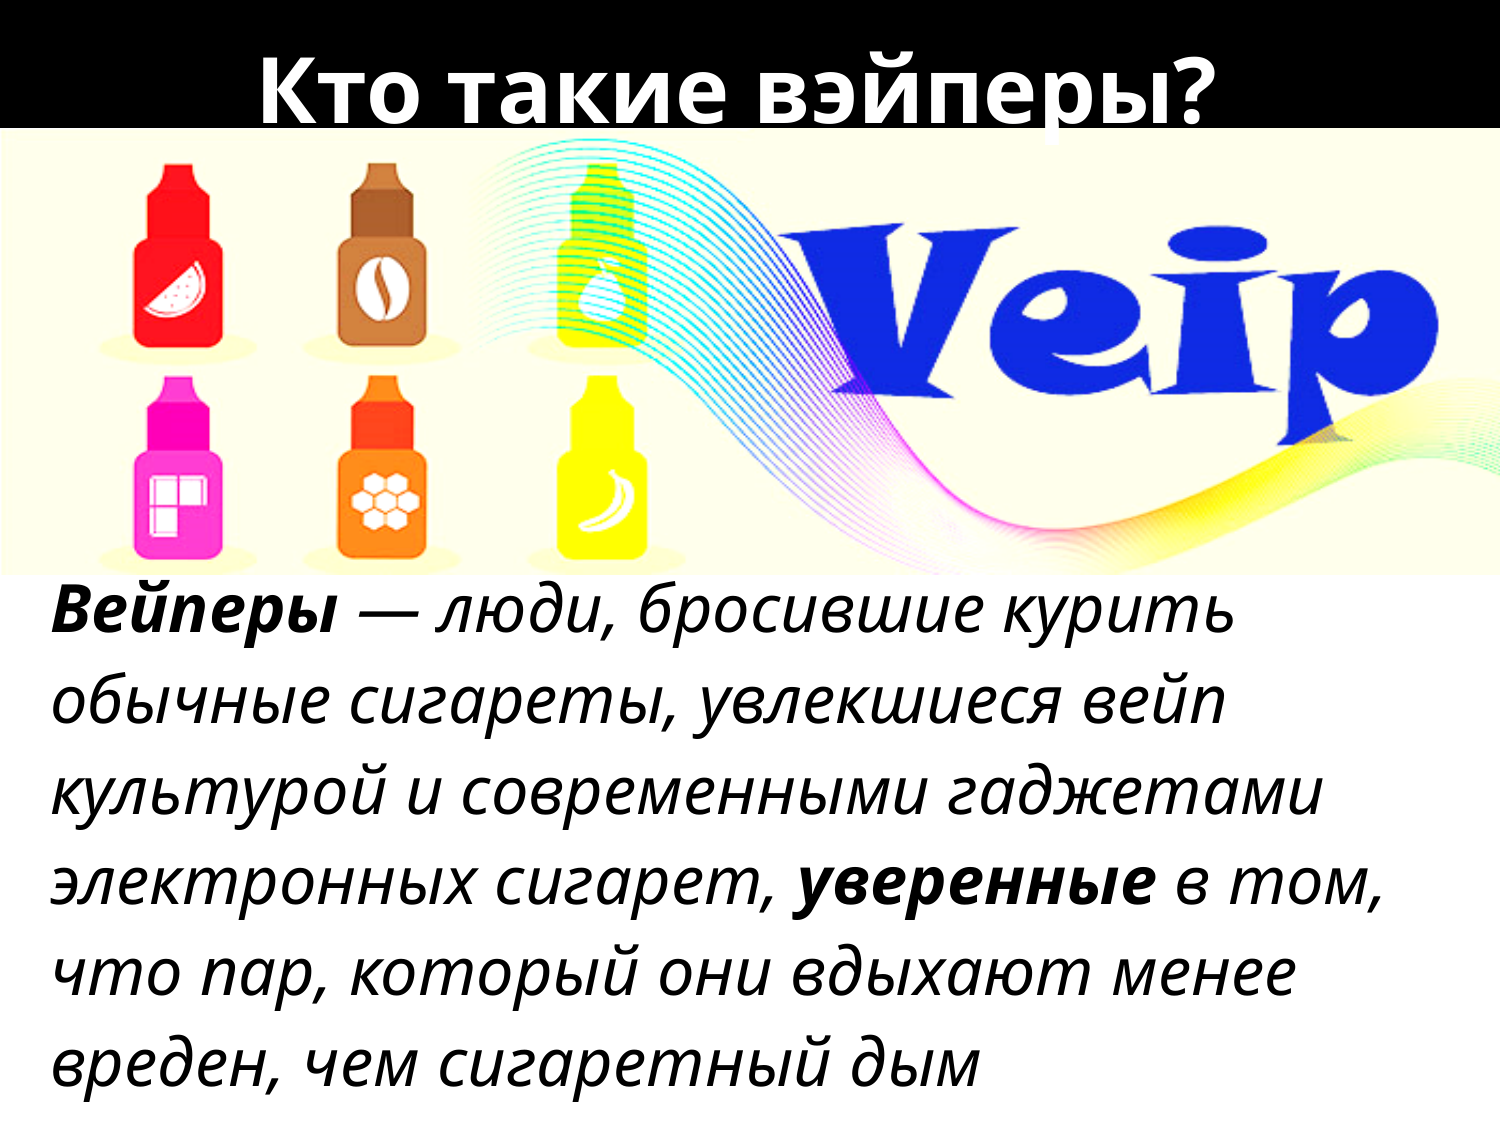

Кто такие вэйперы?
Вейперы — люди, бросившие курить обычные сигареты, увлекшиеся вейп культурой и современными гаджетами электронных сигарет, уверенные в том, что пар, который они вдыхают менее вреден, чем сигаретный дым